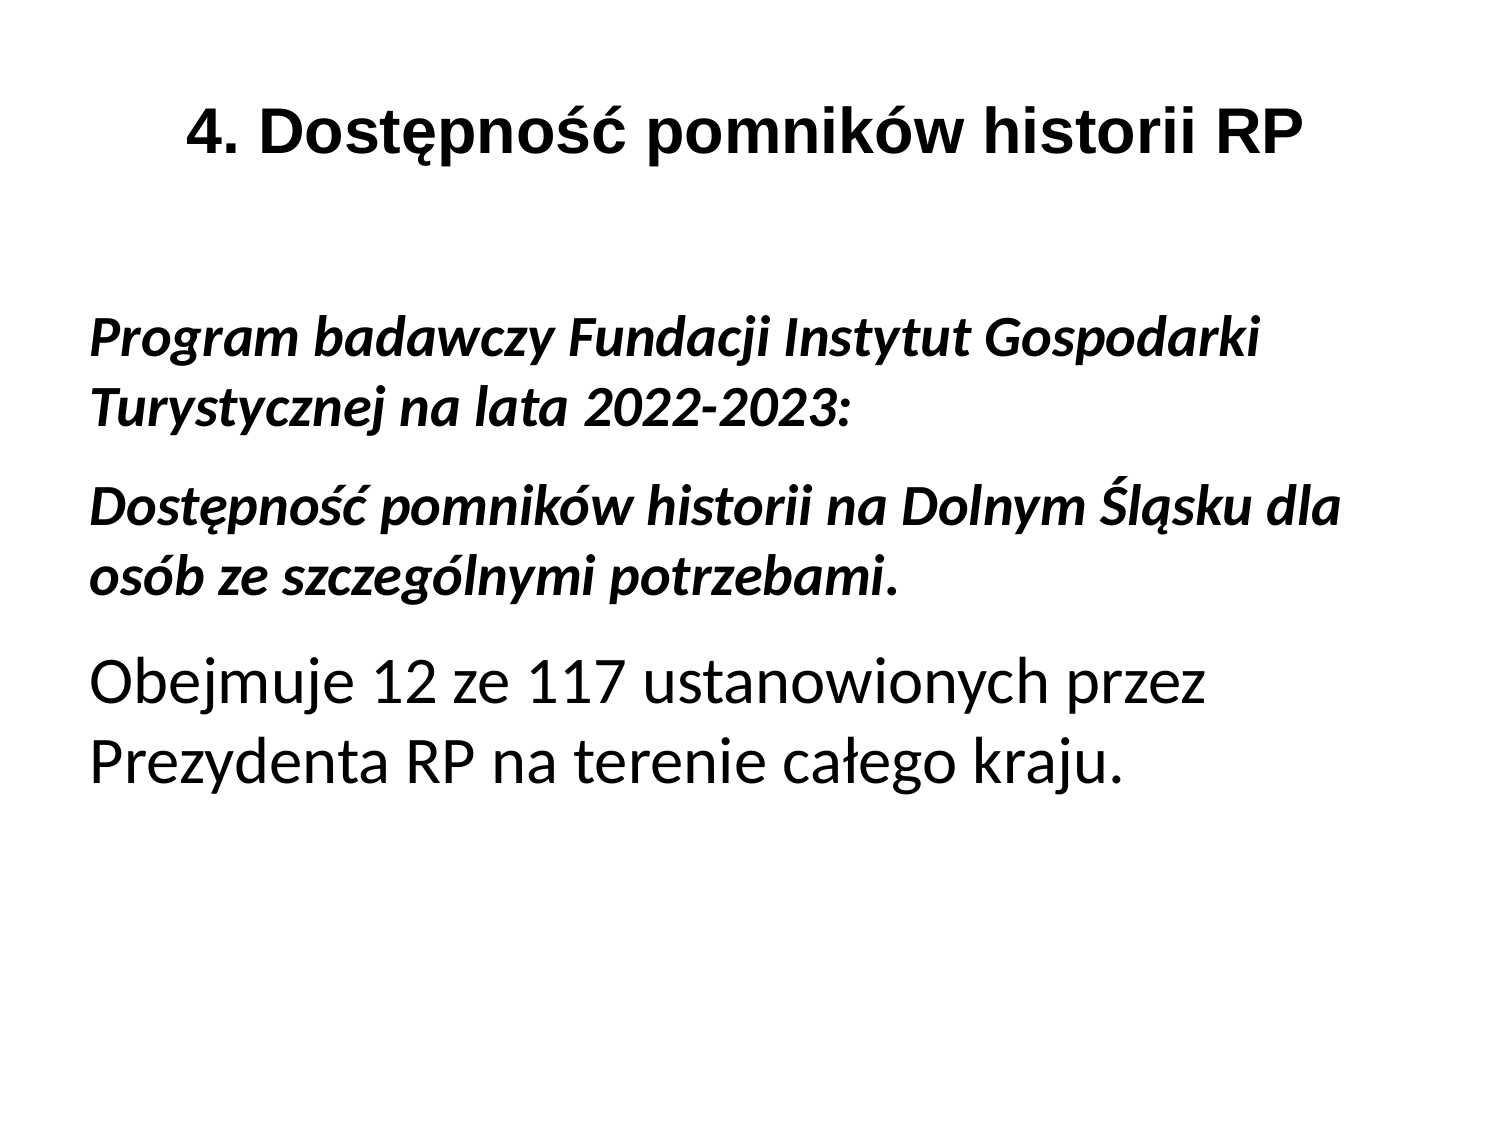

# 4. Dostępność pomników historii RP
Program badawczy Fundacji Instytut Gospodarki Turystycznej na lata 2022-2023:
Dostępność pomników historii na Dolnym Śląsku dla osób ze szczególnymi potrzebami.
Obejmuje 12 ze 117 ustanowionych przez Prezydenta RP na terenie całego kraju.